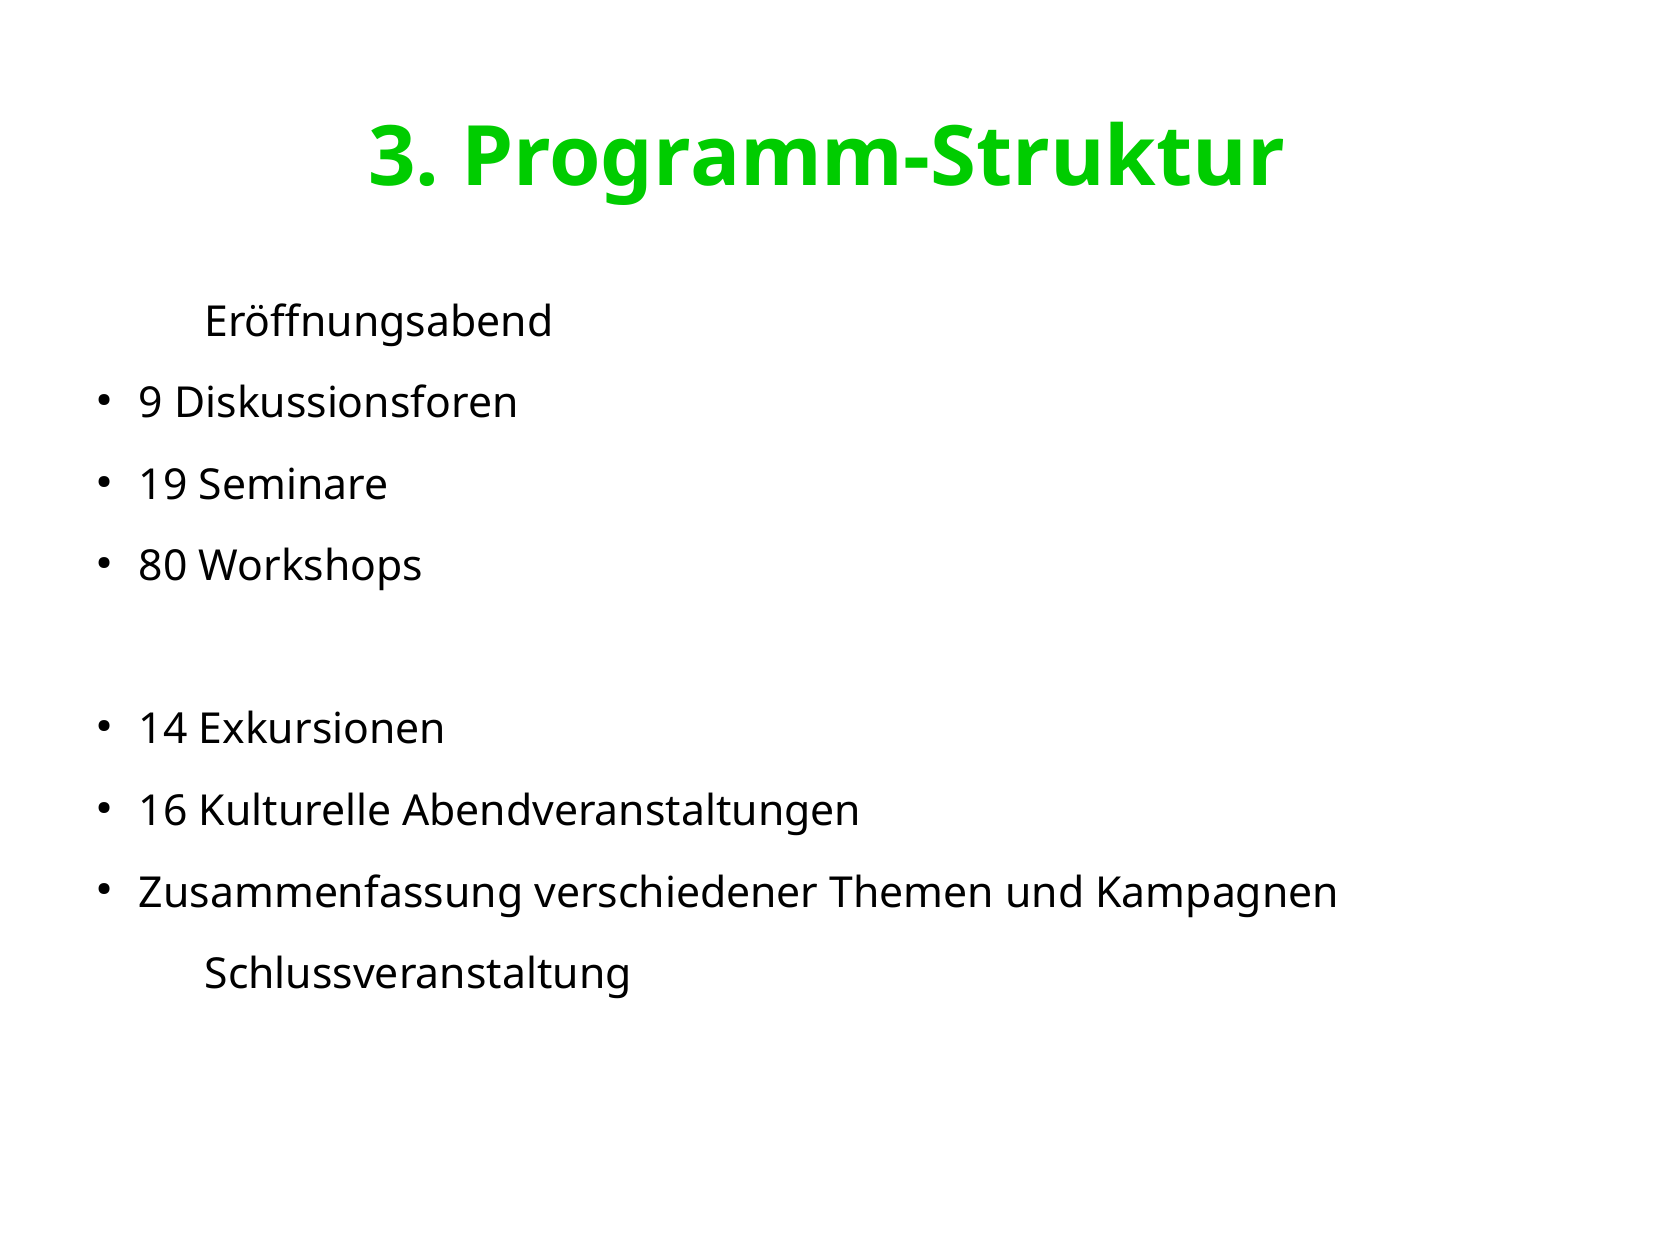

# 3. Programm-Struktur
 Eröffnungsabend
9 Diskussionsforen
19 Seminare
80 Workshops
14 Exkursionen
16 Kulturelle Abendveranstaltungen
Zusammenfassung verschiedener Themen und Kampagnen
 Schlussveranstaltung